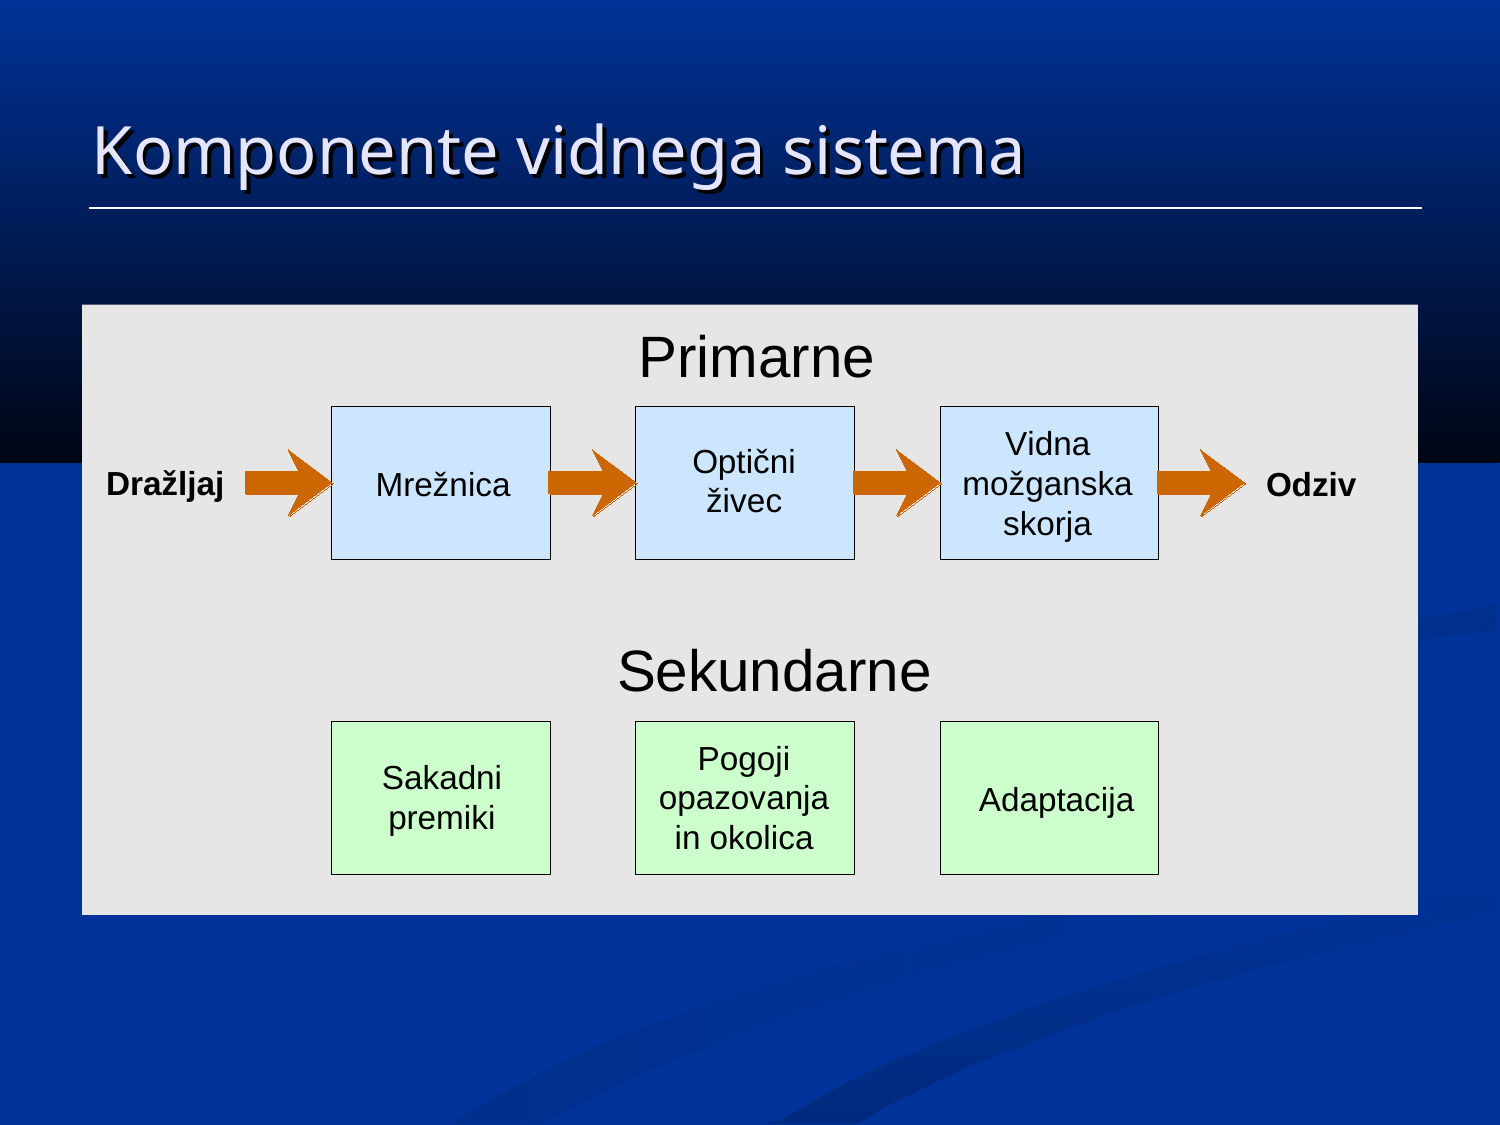

Komponente vidnega sistema
Primarne
Vidna možganska skorja
Optični živec
Dražljaj
Odziv
Mrežnica
Sekundarne
Pogoji opazovanja in okolica
Sakadni premiki
Adaptacija